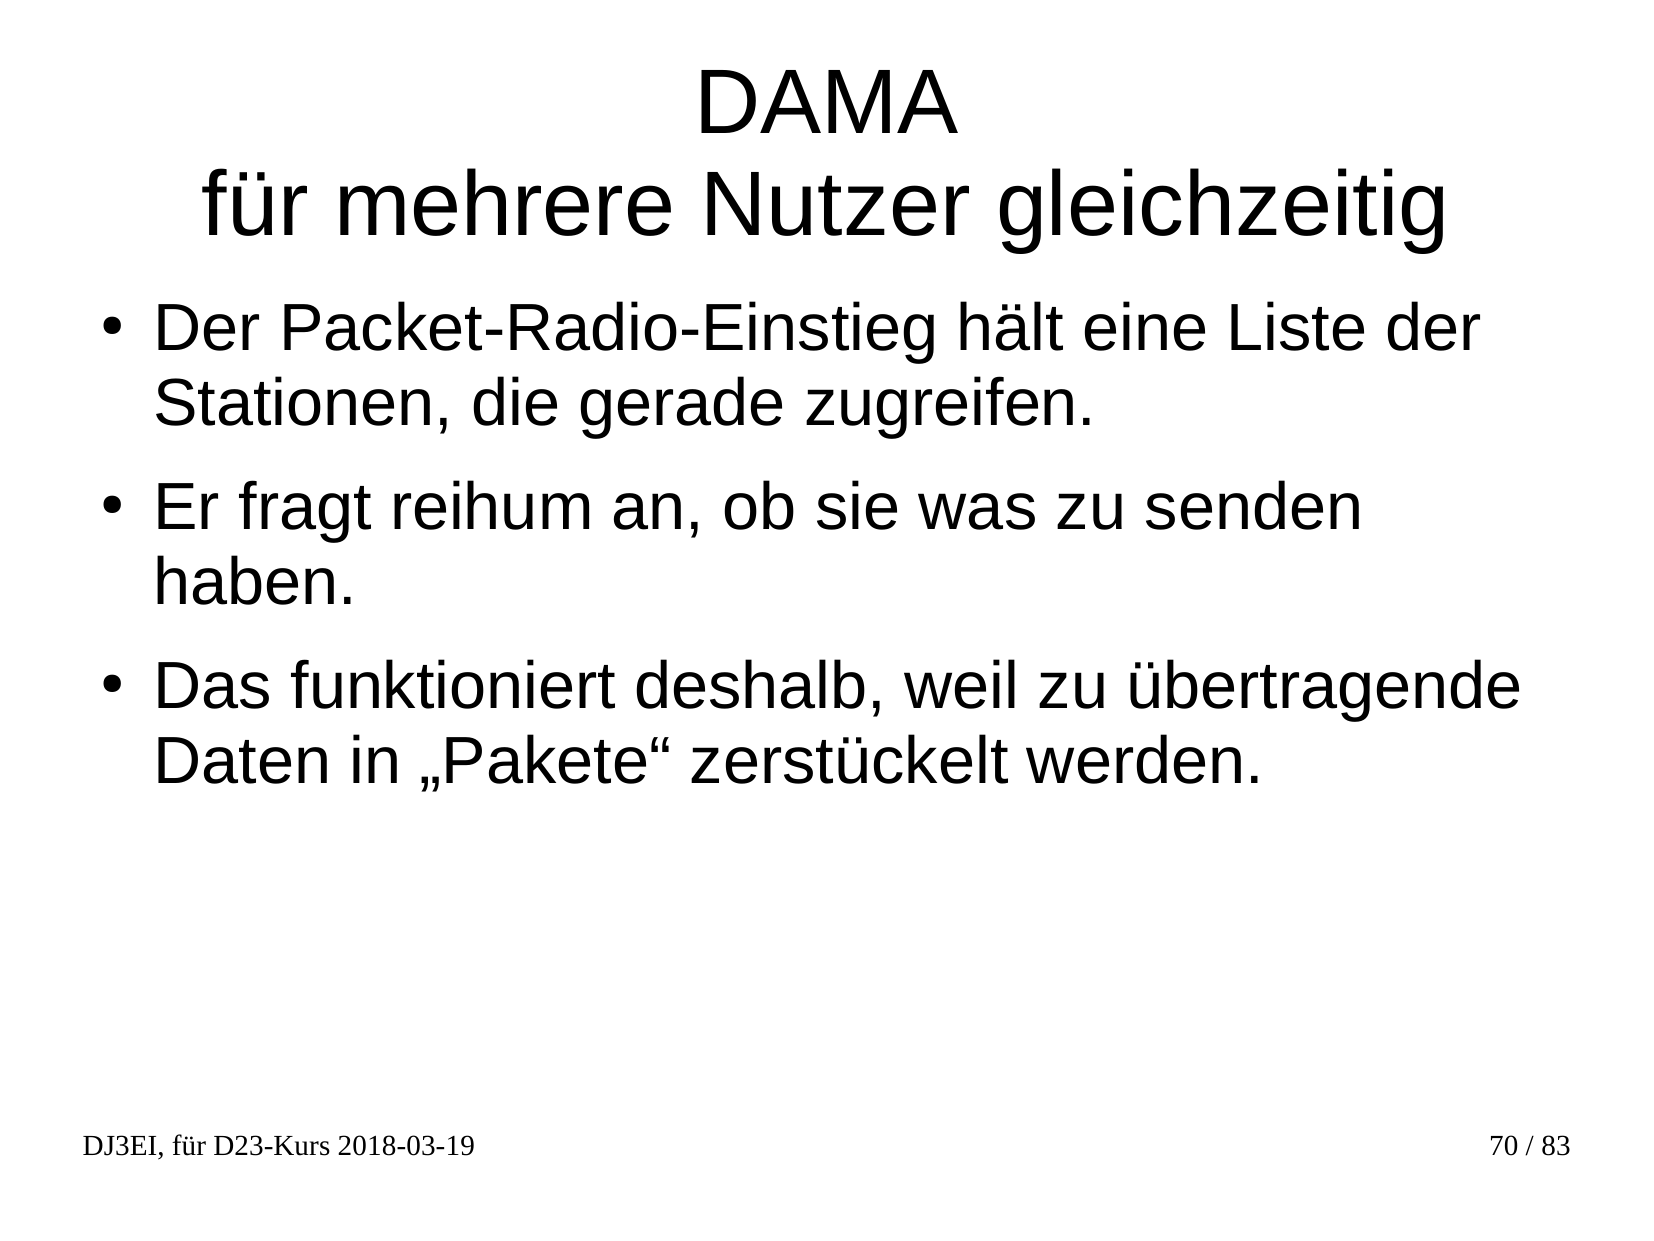

# DAMA für mehrere Nutzer gleichzeitig
Der Packet-Radio-Einstieg hält eine Liste der Stationen, die gerade zugreifen.
Er fragt reihum an, ob sie was zu senden haben.
Das funktioniert deshalb, weil zu übertragende Daten in „Pakete“ zerstückelt werden.
70